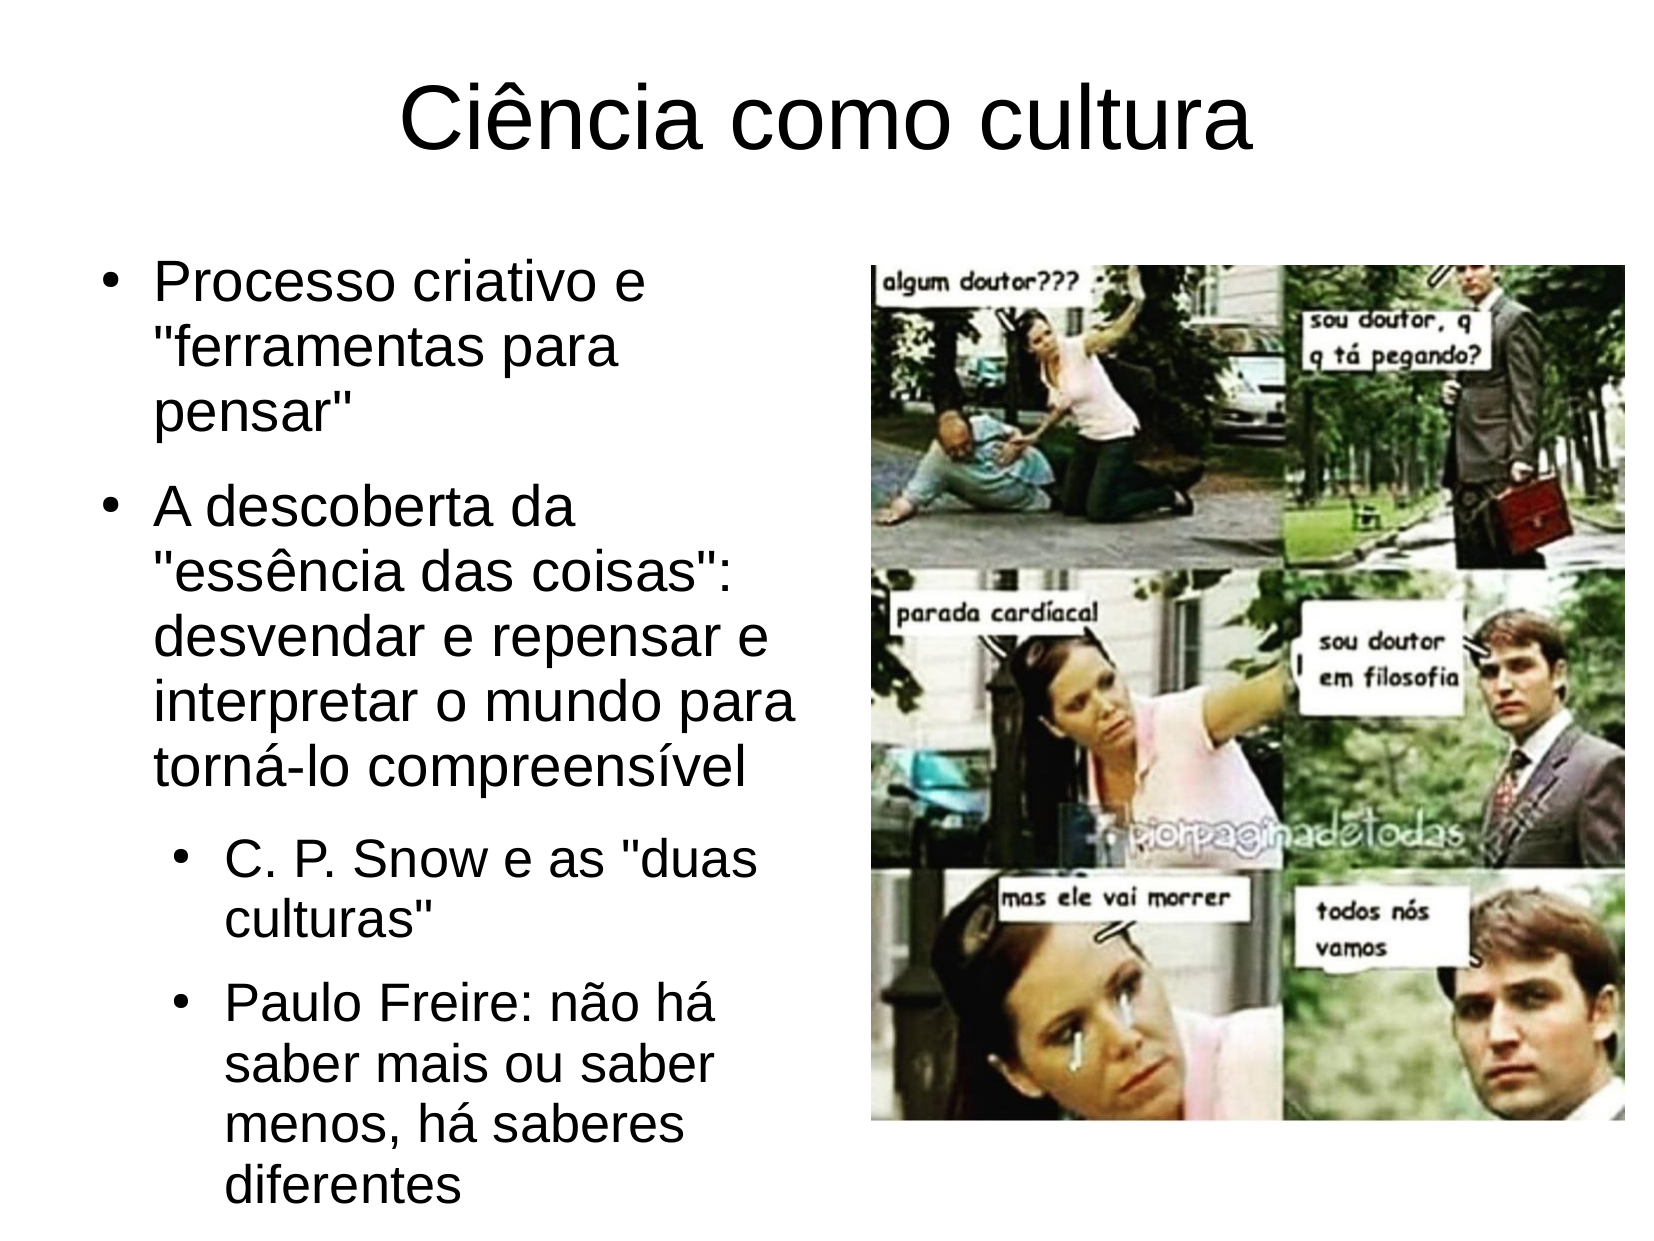

# Ciência como cultura
Processo criativo e "ferramentas para pensar"
A descoberta da "essência das coisas": desvendar e repensar e interpretar o mundo para torná-lo compreensível
C. P. Snow e as "duas culturas"
Paulo Freire: não há saber mais ou saber menos, há saberes diferentes